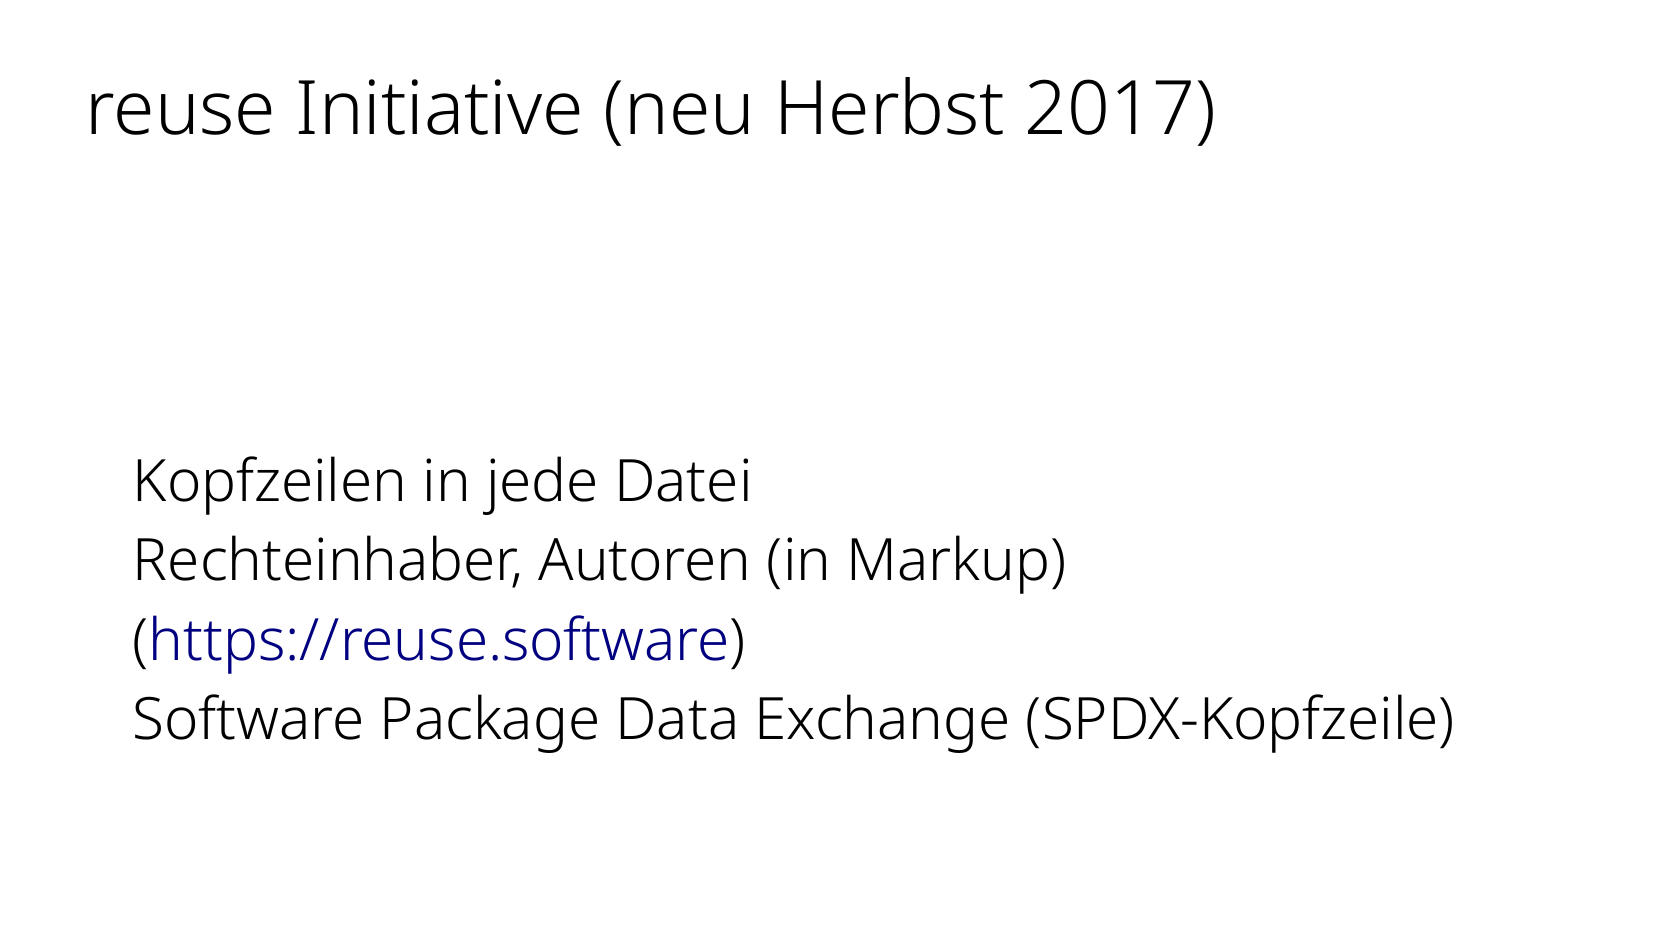

reuse Initiative (neu Herbst 2017)
Kopfzeilen in jede Datei
Rechteinhaber, Autoren (in Markup)
(https://reuse.software)
Software Package Data Exchange (SPDX-Kopfzeile)